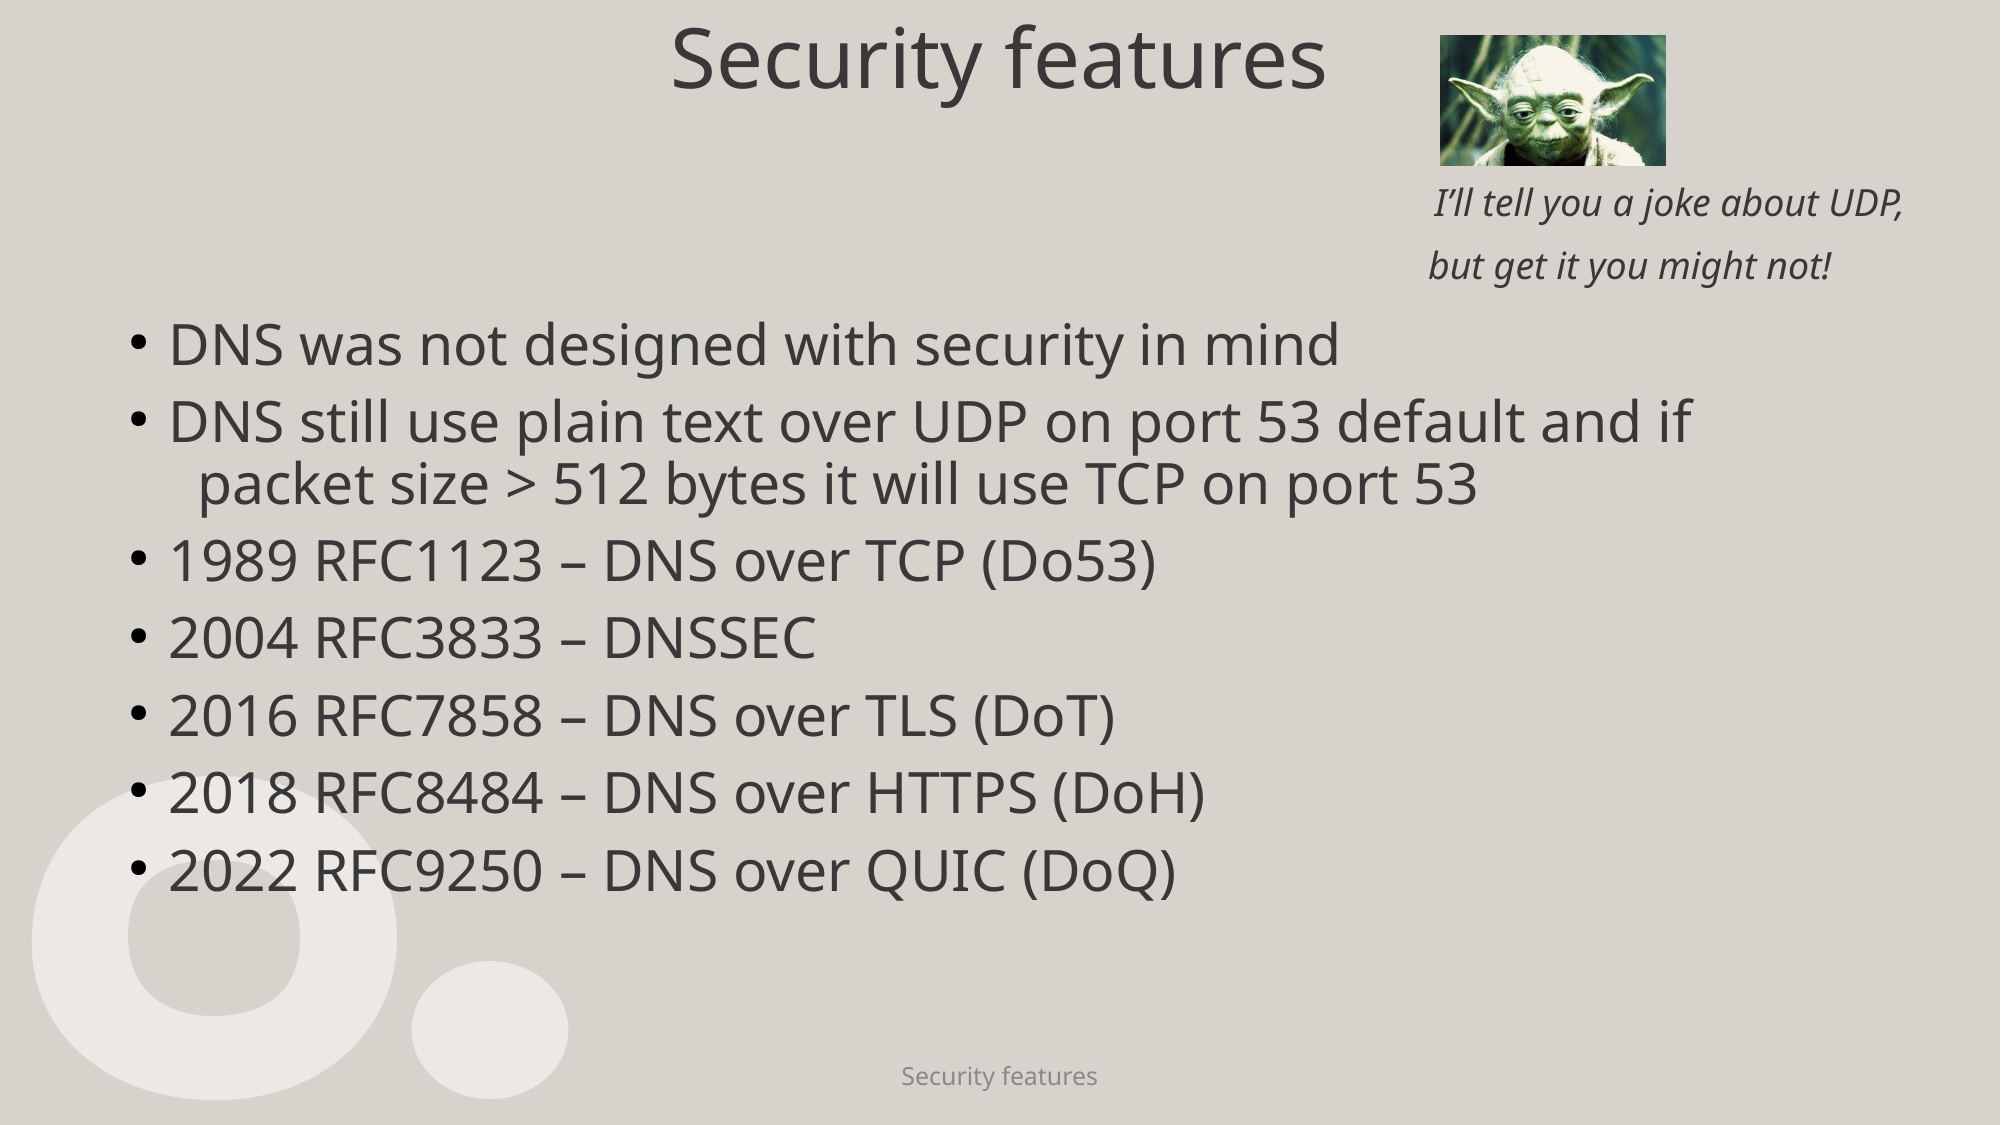

Security features
 I’ll tell you a joke about UDP,
 but get it you might not!
# DNS was not designed with security in mind
DNS still use plain text over UDP on port 53 default and if packet size > 512 bytes it will use TCP on port 53
1989 RFC1123 – DNS over TCP (Do53)
2004 RFC3833 – DNSSEC
2016 RFC7858 – DNS over TLS (DoT)
2018 RFC8484 – DNS over HTTPS (DoH)
2022 RFC9250 – DNS over QUIC (DoQ)
Security features